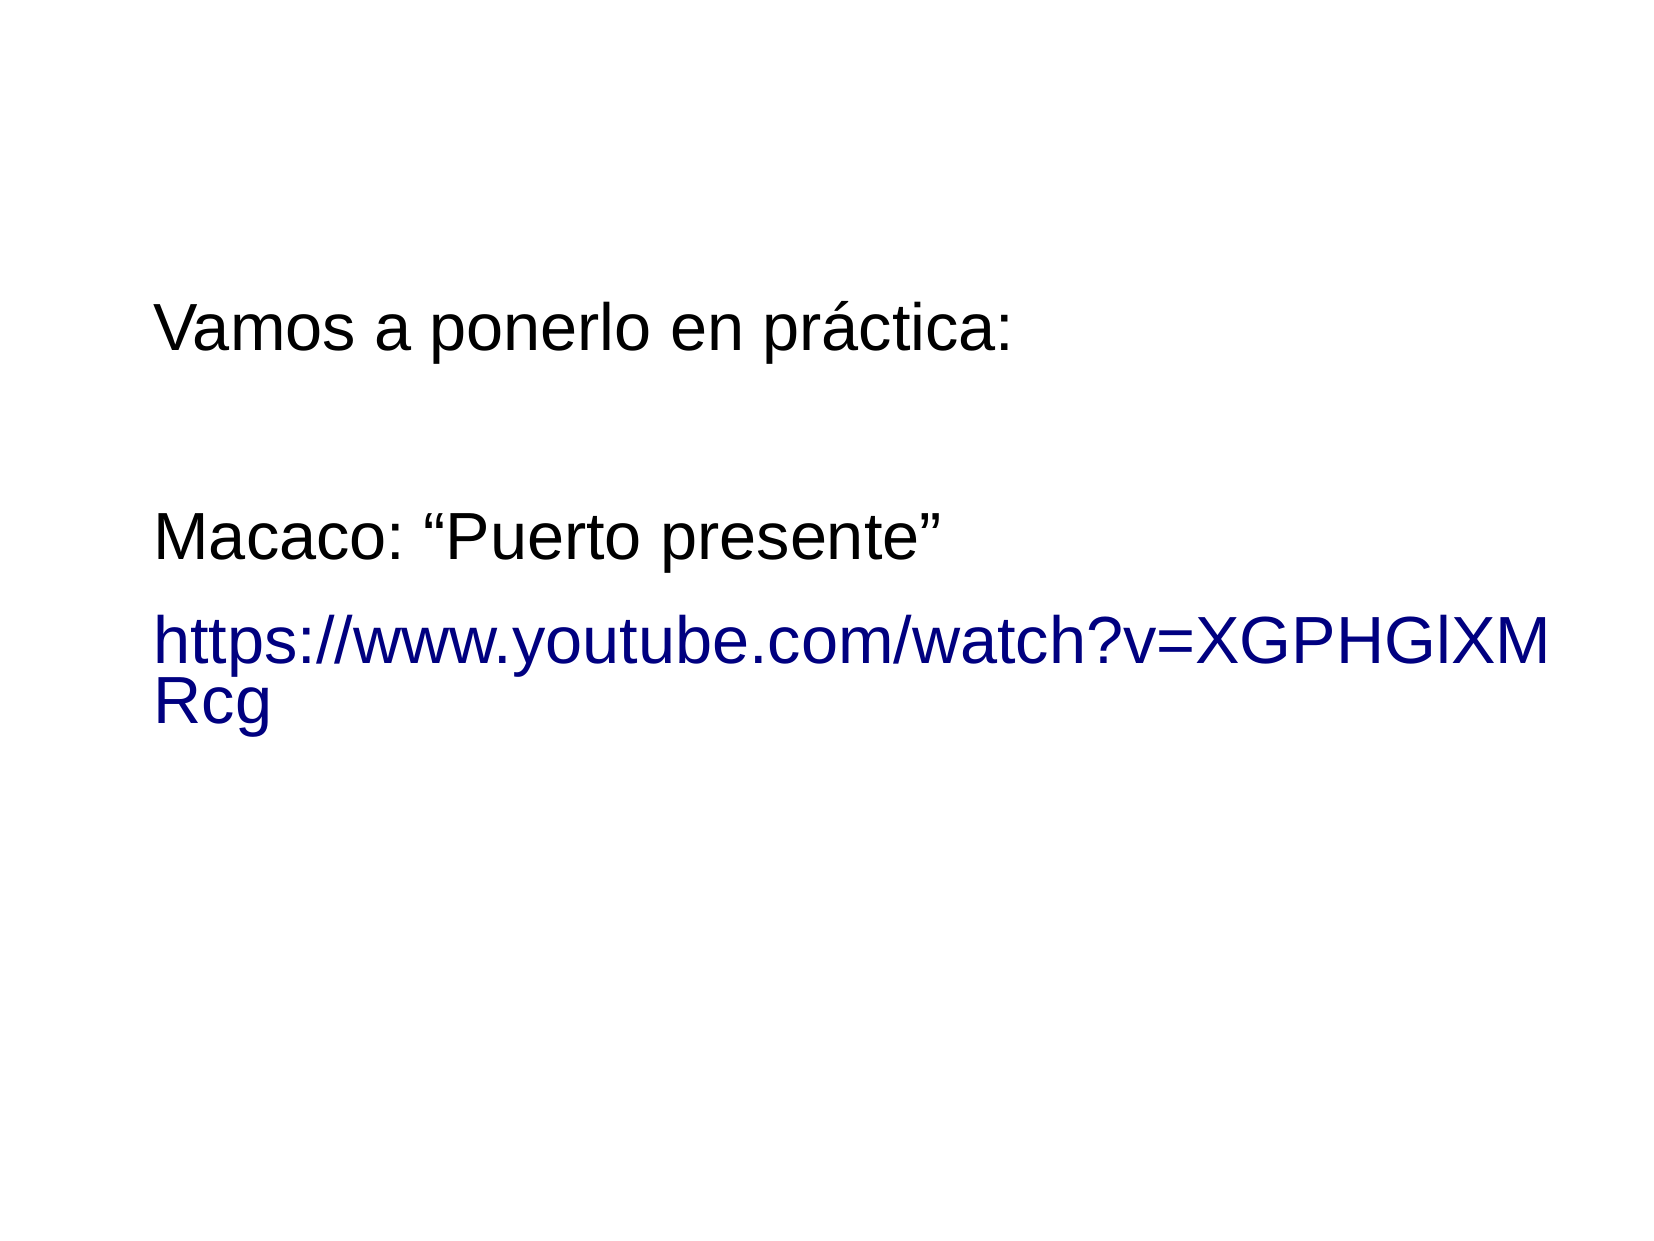

#
Vamos a ponerlo en práctica:
Macaco: “Puerto presente”
https://www.youtube.com/watch?v=XGPHGlXMRcg